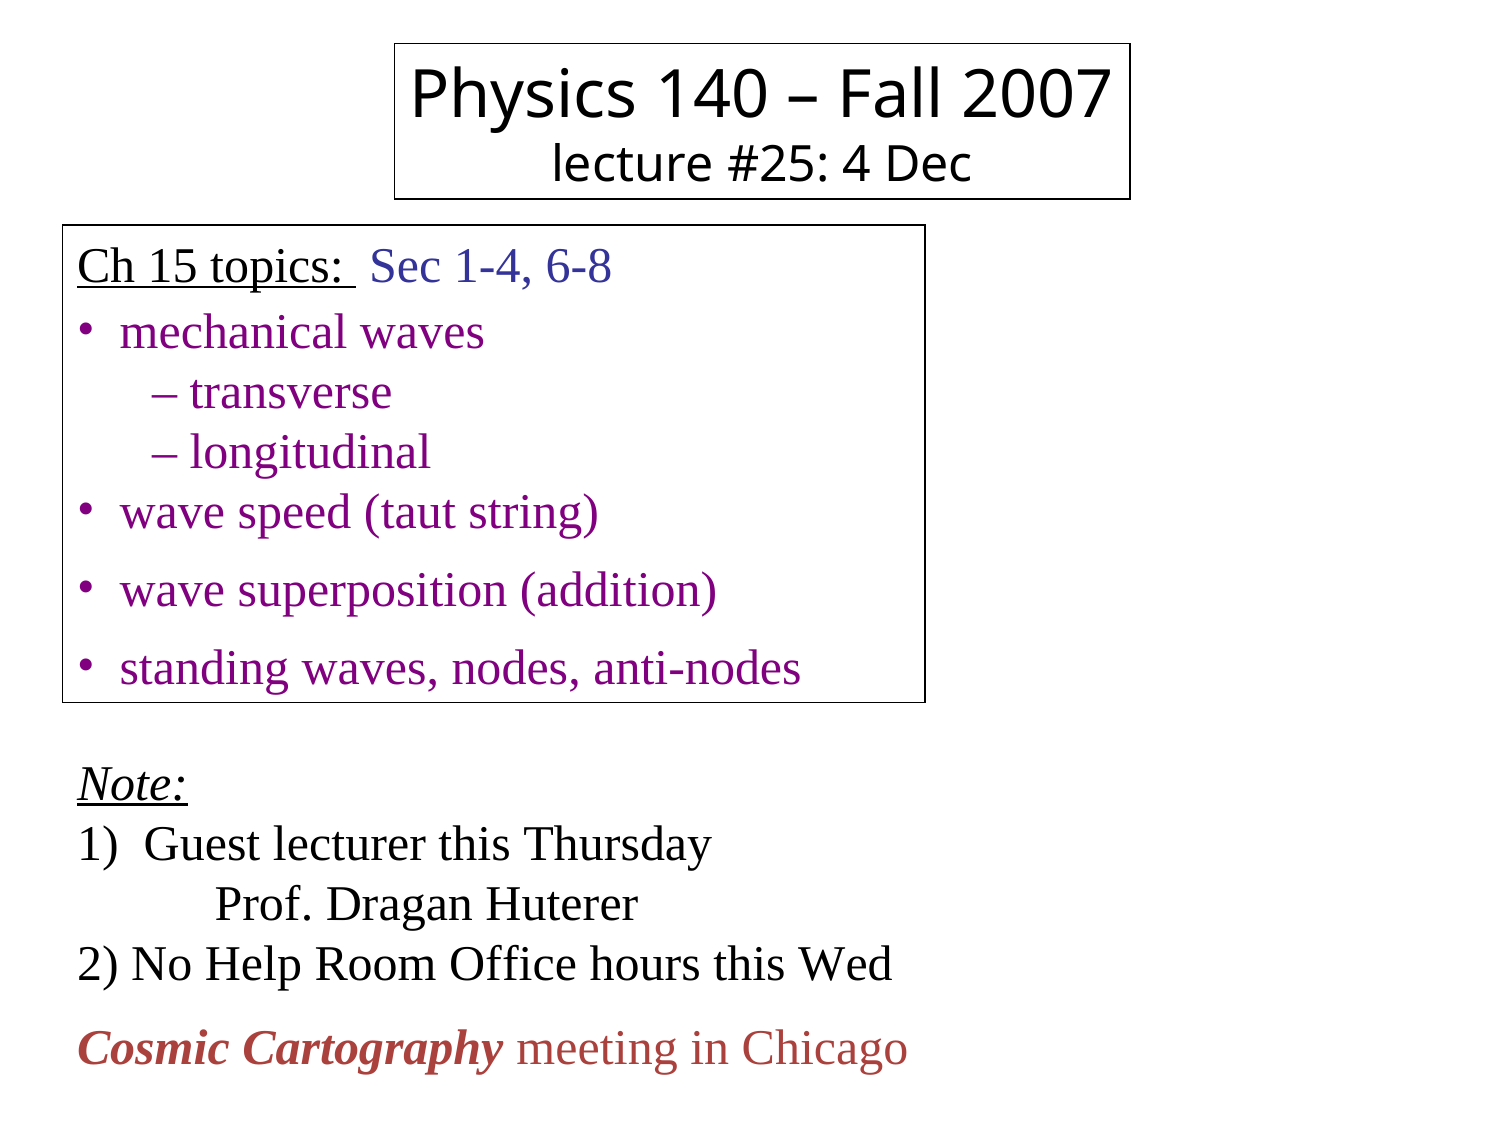

Physics 140 – Fall 2007
lecture #25: 4 Dec
Ch 15 topics: Sec 1-4, 6-8
 mechanical waves
– transverse
– longitudinal
 wave speed (taut string)
 wave superposition (addition)
 standing waves, nodes, anti-nodes
Note:
1) Guest lecturer this Thursday
 Prof. Dragan Huterer
2) No Help Room Office hours this Wed
Cosmic Cartography meeting in Chicago